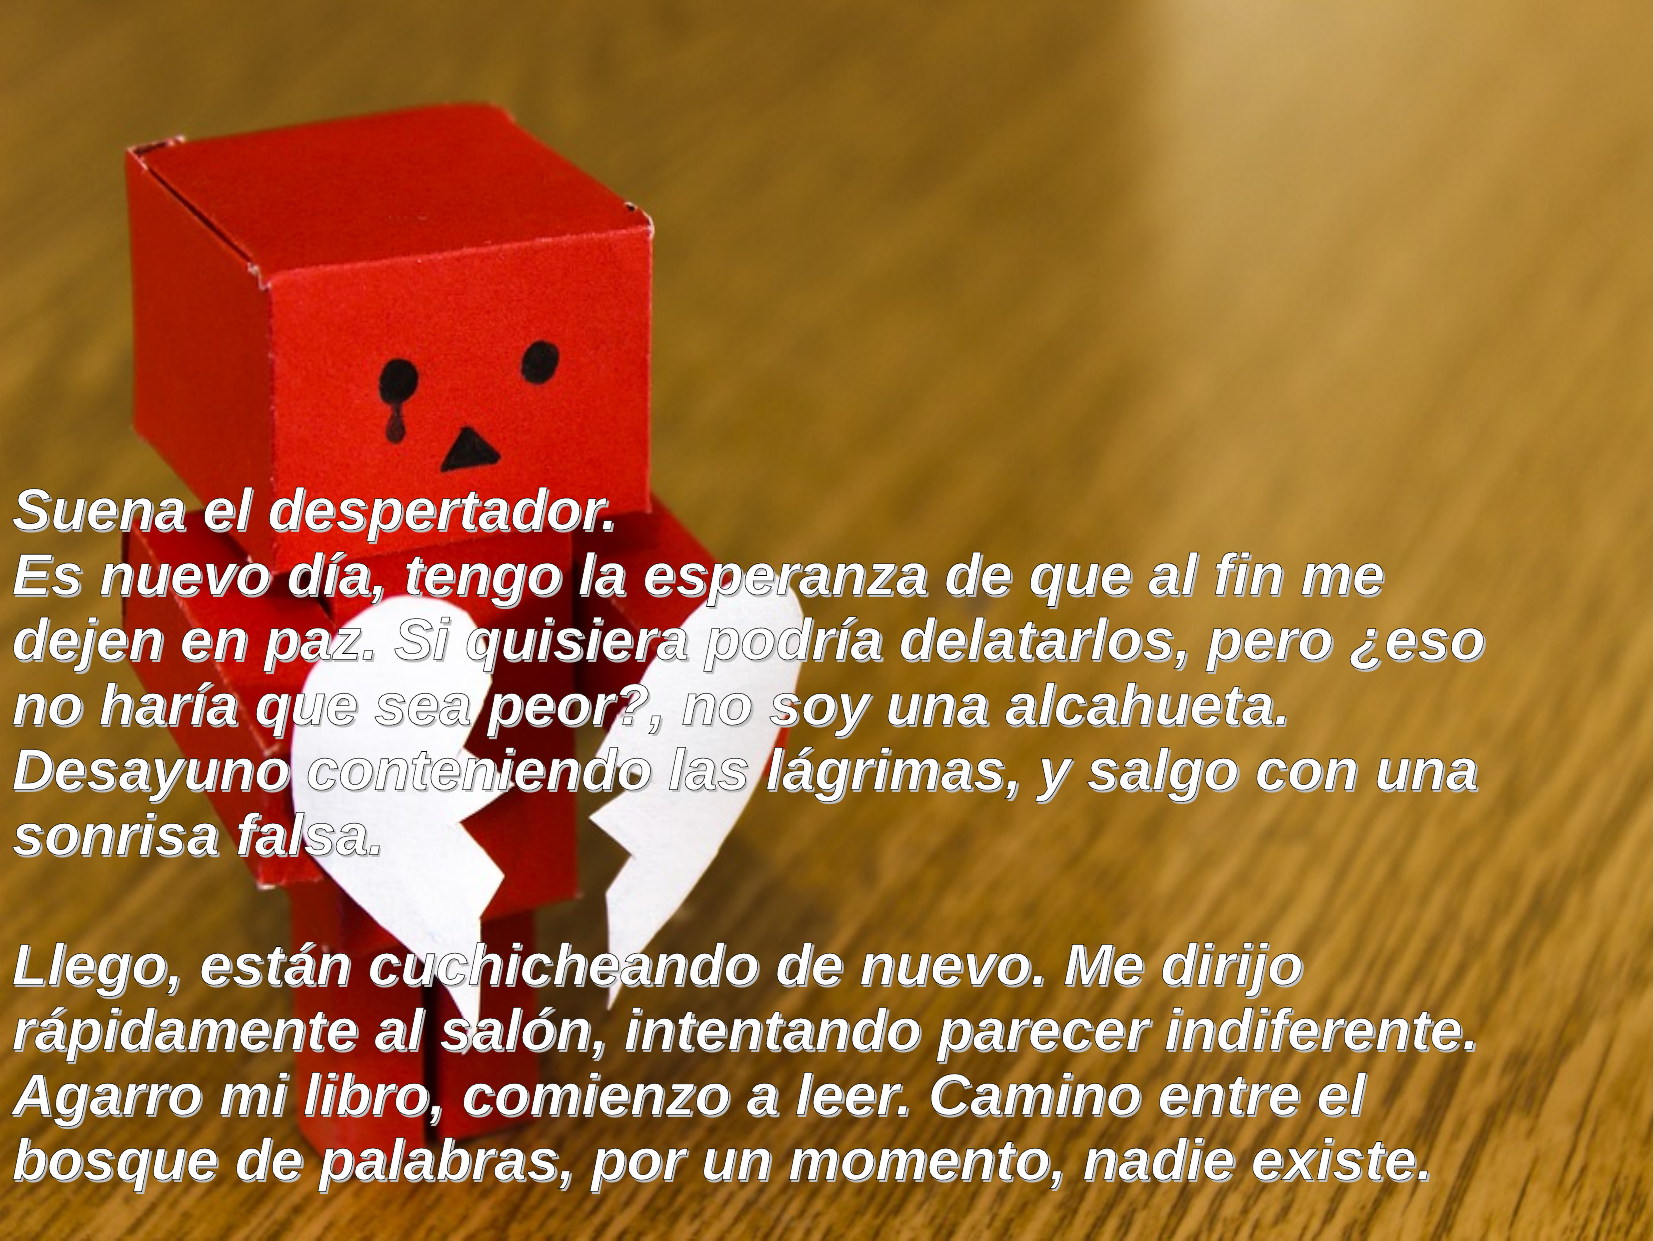

# Suena el despertador.
Es nuevo día, tengo la esperanza de que al fin me dejen en paz. Si quisiera podría delatarlos, pero ¿eso no haría que sea peor?, no soy una alcahueta. Desayuno conteniendo las lágrimas, y salgo con una sonrisa falsa.
Llego, están cuchicheando de nuevo. Me dirijo rápidamente al salón, intentando parecer indiferente. Agarro mi libro, comienzo a leer. Camino entre el bosque de palabras, por un momento, nadie existe.